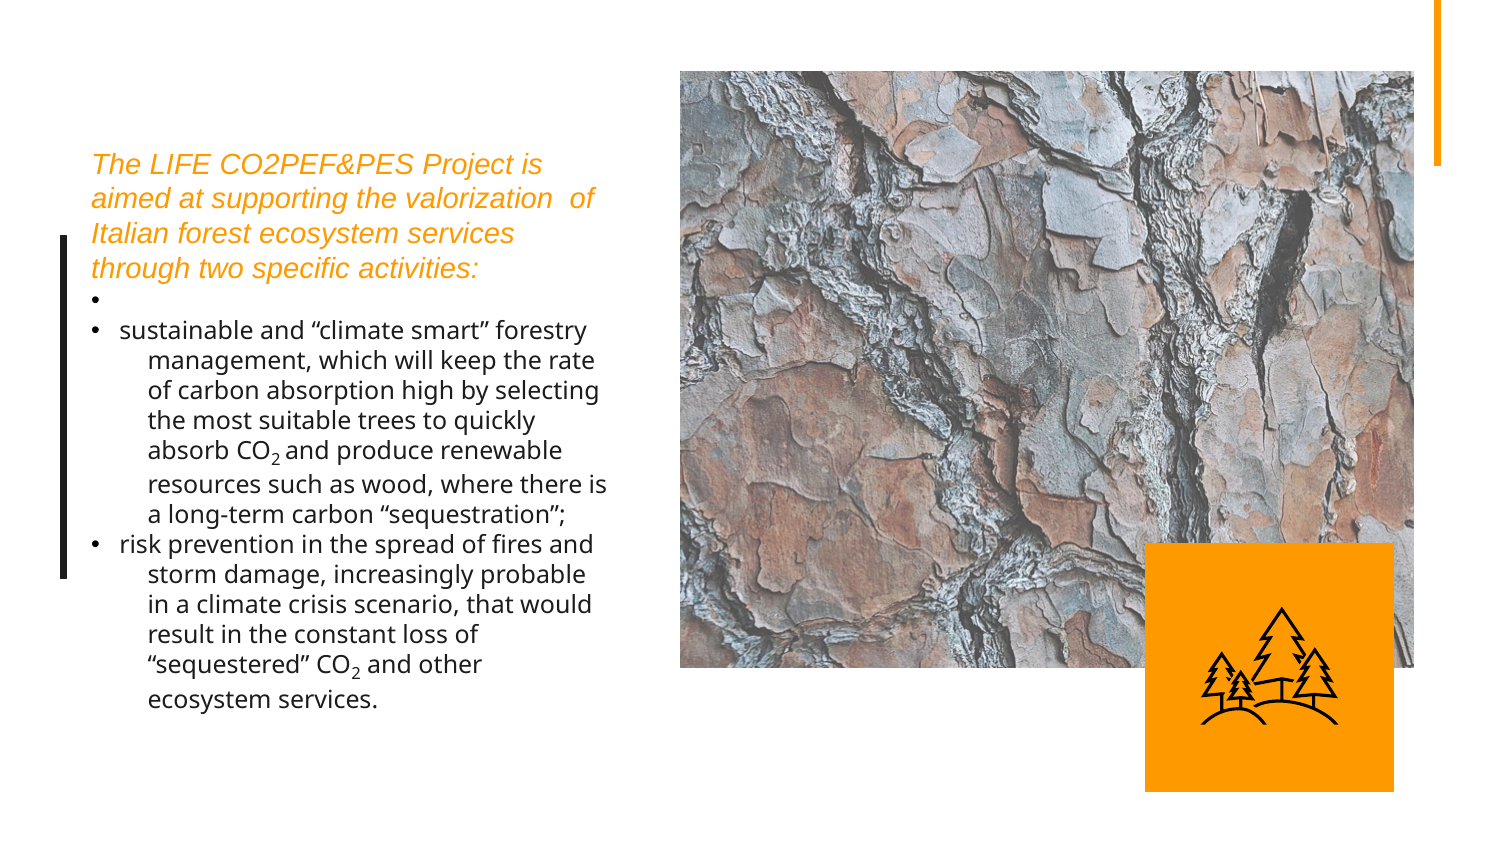

The LIFE CO2PEF&PES Project is aimed at supporting the valorization of Italian forest ecosystem services through two specific activities:
sustainable and “climate smart” forestry management, which will keep the rate of carbon absorption high by selecting the most suitable trees to quickly absorb CO2 and produce renewable resources such as wood, where there is a long-term carbon “sequestration”;
risk prevention in the spread of fires and storm damage, increasingly probable in a climate crisis scenario, that would result in the constant loss of “sequestered” CO2 and other ecosystem services.